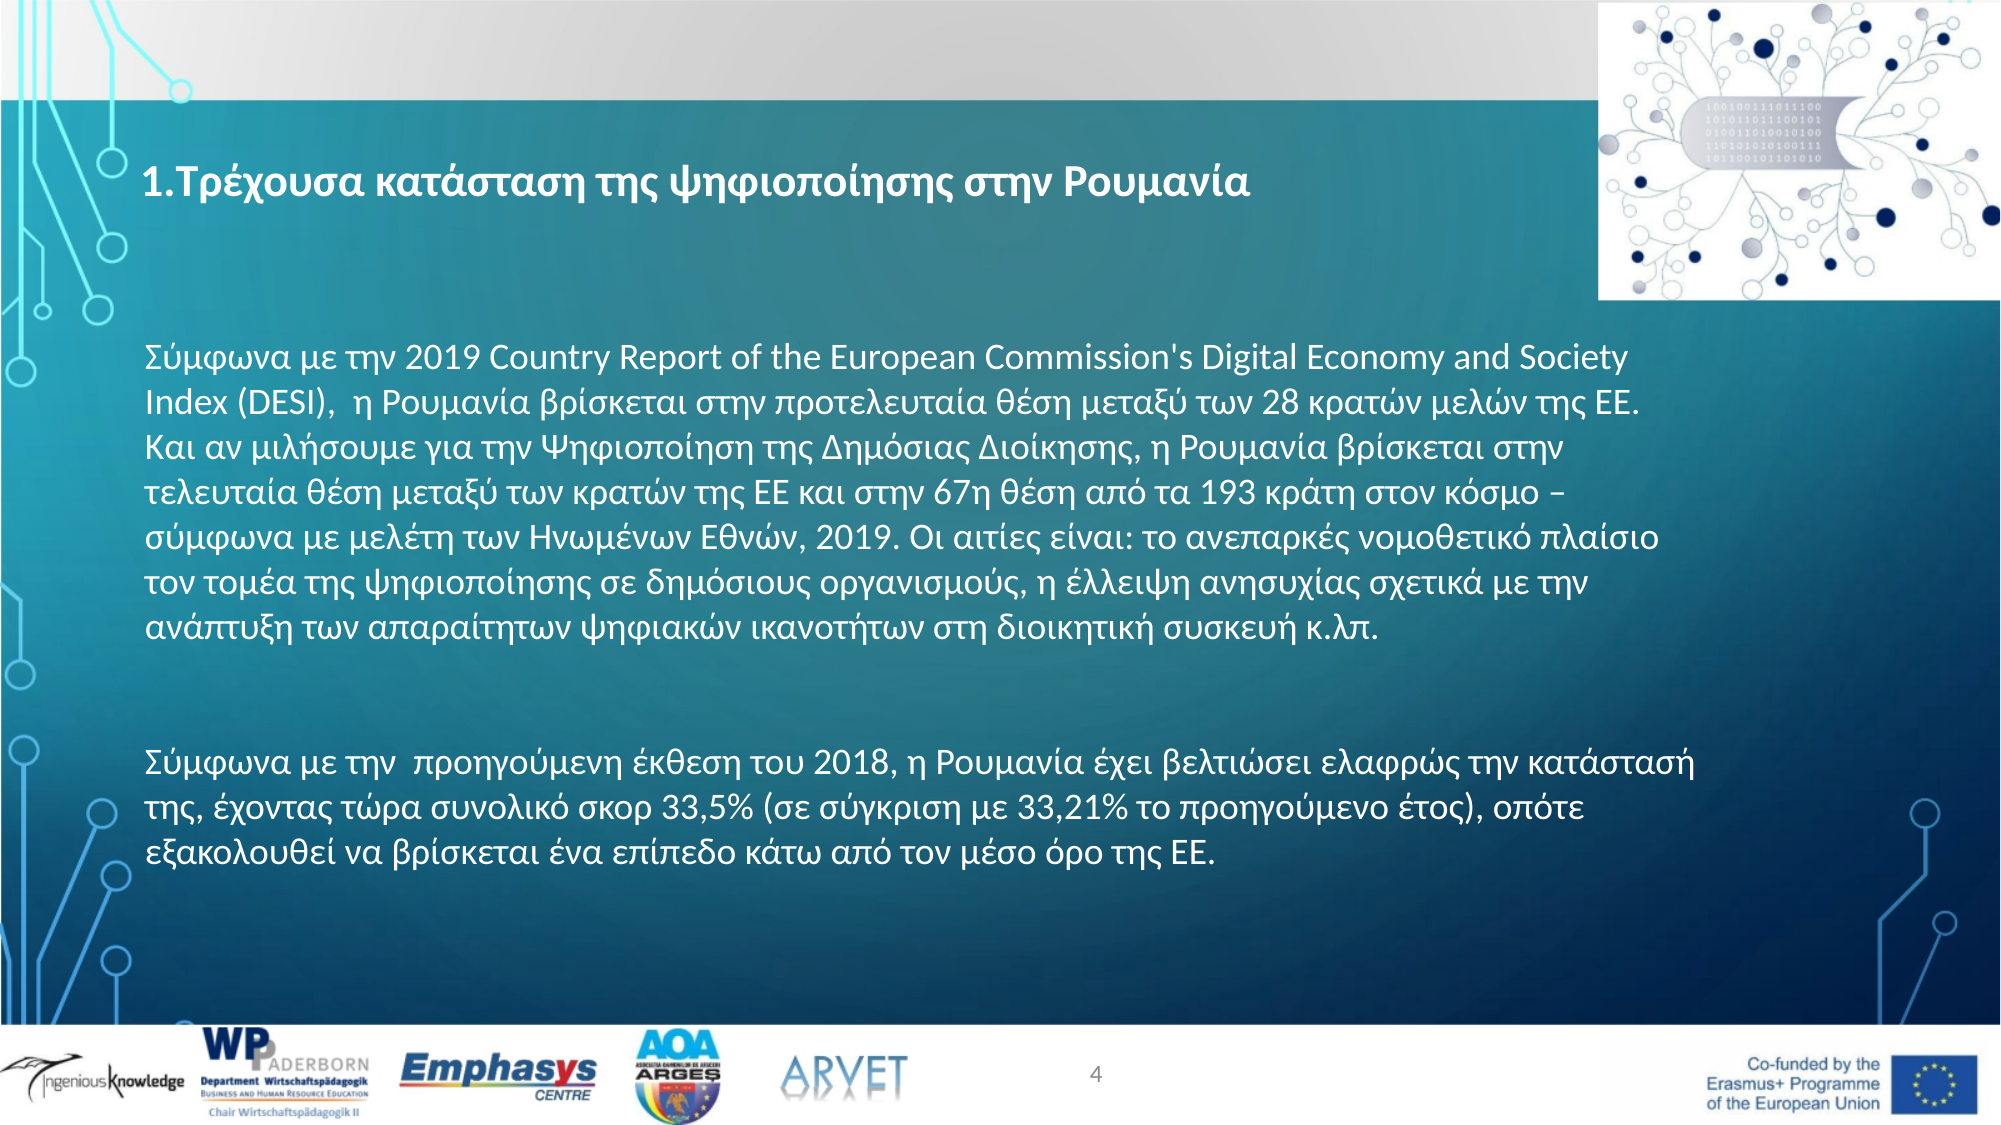

Τρέχουσα κατάσταση της ψηφιοποίησης στην Ρουμανία
Σύμφωνα με την 2019 Country Report of the European Commission's Digital Economy and Society Index (DESI), η Ρουμανία βρίσκεται στην προτελευταία θέση μεταξύ των 28 κρατών μελών της ΕΕ.
Και αν μιλήσουμε για την Ψηφιοποίηση της Δημόσιας Διοίκησης, η Ρουμανία βρίσκεται στην τελευταία θέση μεταξύ των κρατών της ΕΕ και στην 67η θέση από τα 193 κράτη στον κόσμο – σύμφωνα με μελέτη των Ηνωμένων Εθνών, 2019. Οι αιτίες είναι: το ανεπαρκές νομοθετικό πλαίσιο τον τομέα της ψηφιοποίησης σε δημόσιους οργανισμούς, η έλλειψη ανησυχίας σχετικά με την ανάπτυξη των απαραίτητων ψηφιακών ικανοτήτων στη διοικητική συσκευή κ.λπ.
Σύμφωνα με την προηγούμενη έκθεση του 2018, η Ρουμανία έχει βελτιώσει ελαφρώς την κατάστασή της, έχοντας τώρα συνολικό σκορ 33,5% (σε σύγκριση με 33,21% το προηγούμενο έτος), οπότε εξακολουθεί να βρίσκεται ένα επίπεδο κάτω από τον μέσο όρο της ΕΕ.